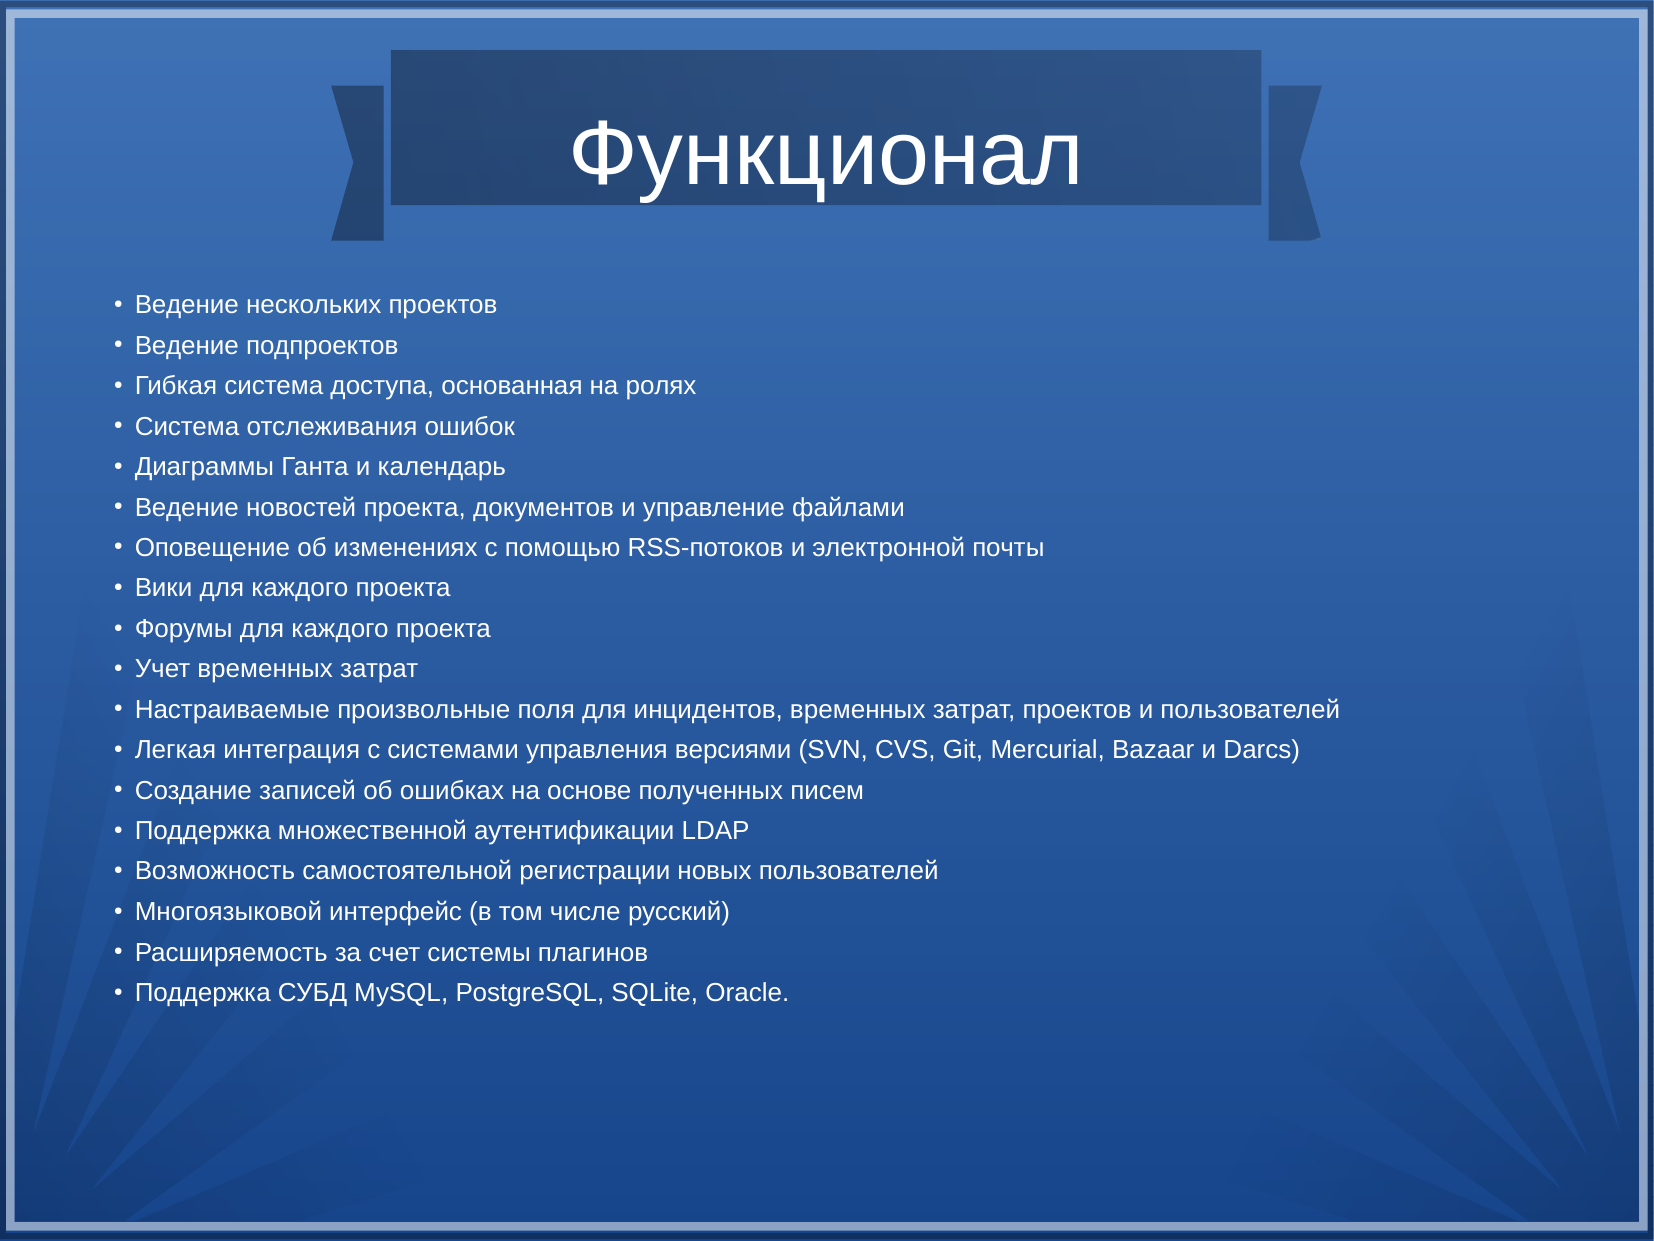

# Функционал
Ведение нескольких проектов
Ведение подпроектов
Гибкая система доступа, основанная на ролях
Система отслеживания ошибок
Диаграммы Ганта и календарь
Ведение новостей проекта, документов и управление файлами
Оповещение об изменениях с помощью RSS-потоков и электронной почты
Вики для каждого проекта
Форумы для каждого проекта
Учет временных затрат
Настраиваемые произвольные поля для инцидентов, временных затрат, проектов и пользователей
Легкая интеграция с системами управления версиями (SVN, CVS, Git, Mercurial, Bazaar и Darcs)
Создание записей об ошибках на основе полученных писем
Поддержка множественной аутентификации LDAP
Возможность самостоятельной регистрации новых пользователей
Многоязыковой интерфейс (в том числе русский)
Расширяемость за счет системы плагинов
Поддержка СУБД MySQL, PostgreSQL, SQLite, Oracle.